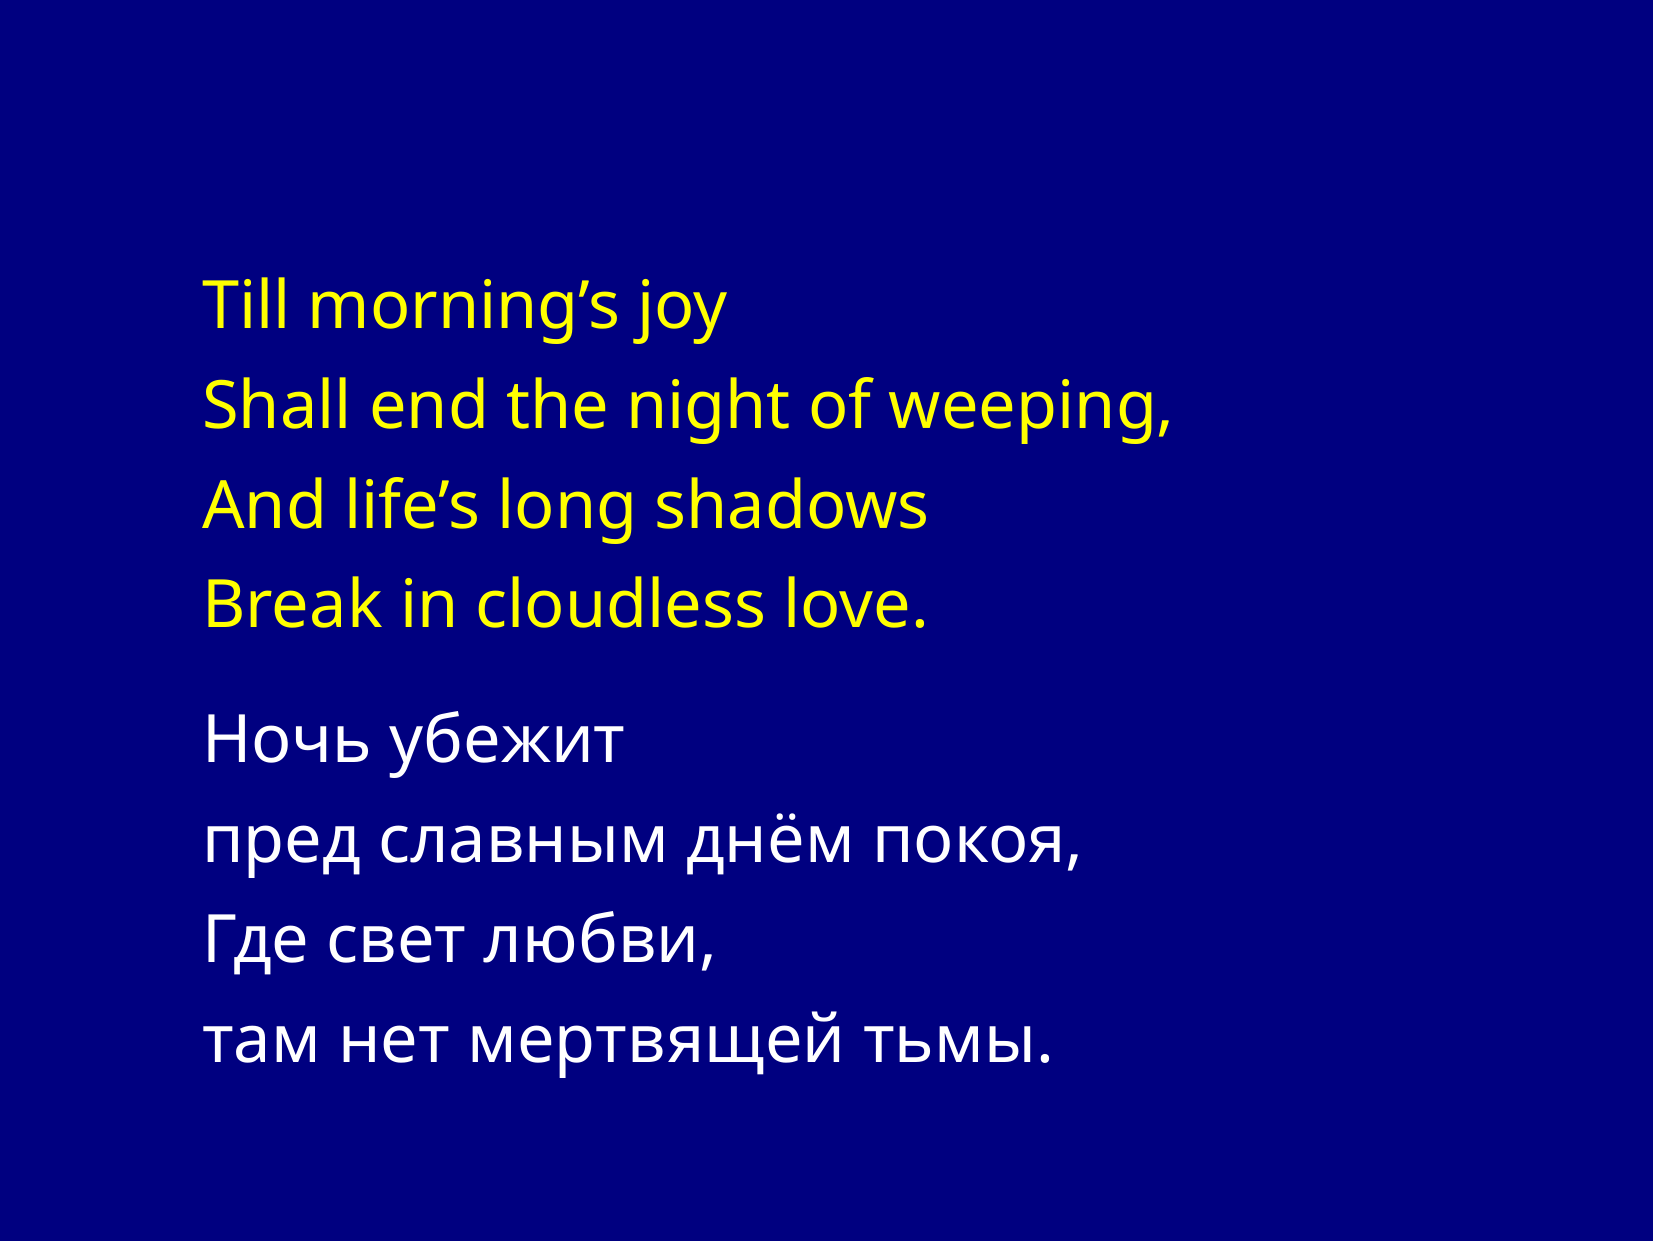

Till morning’s joy
	Shall end the night of weeping,
	And life’s long shadows
	Break in cloudless love.
	Ночь убежит
	пред славным днём покоя,
	Где свет любви,
	там нет мертвящей тьмы.